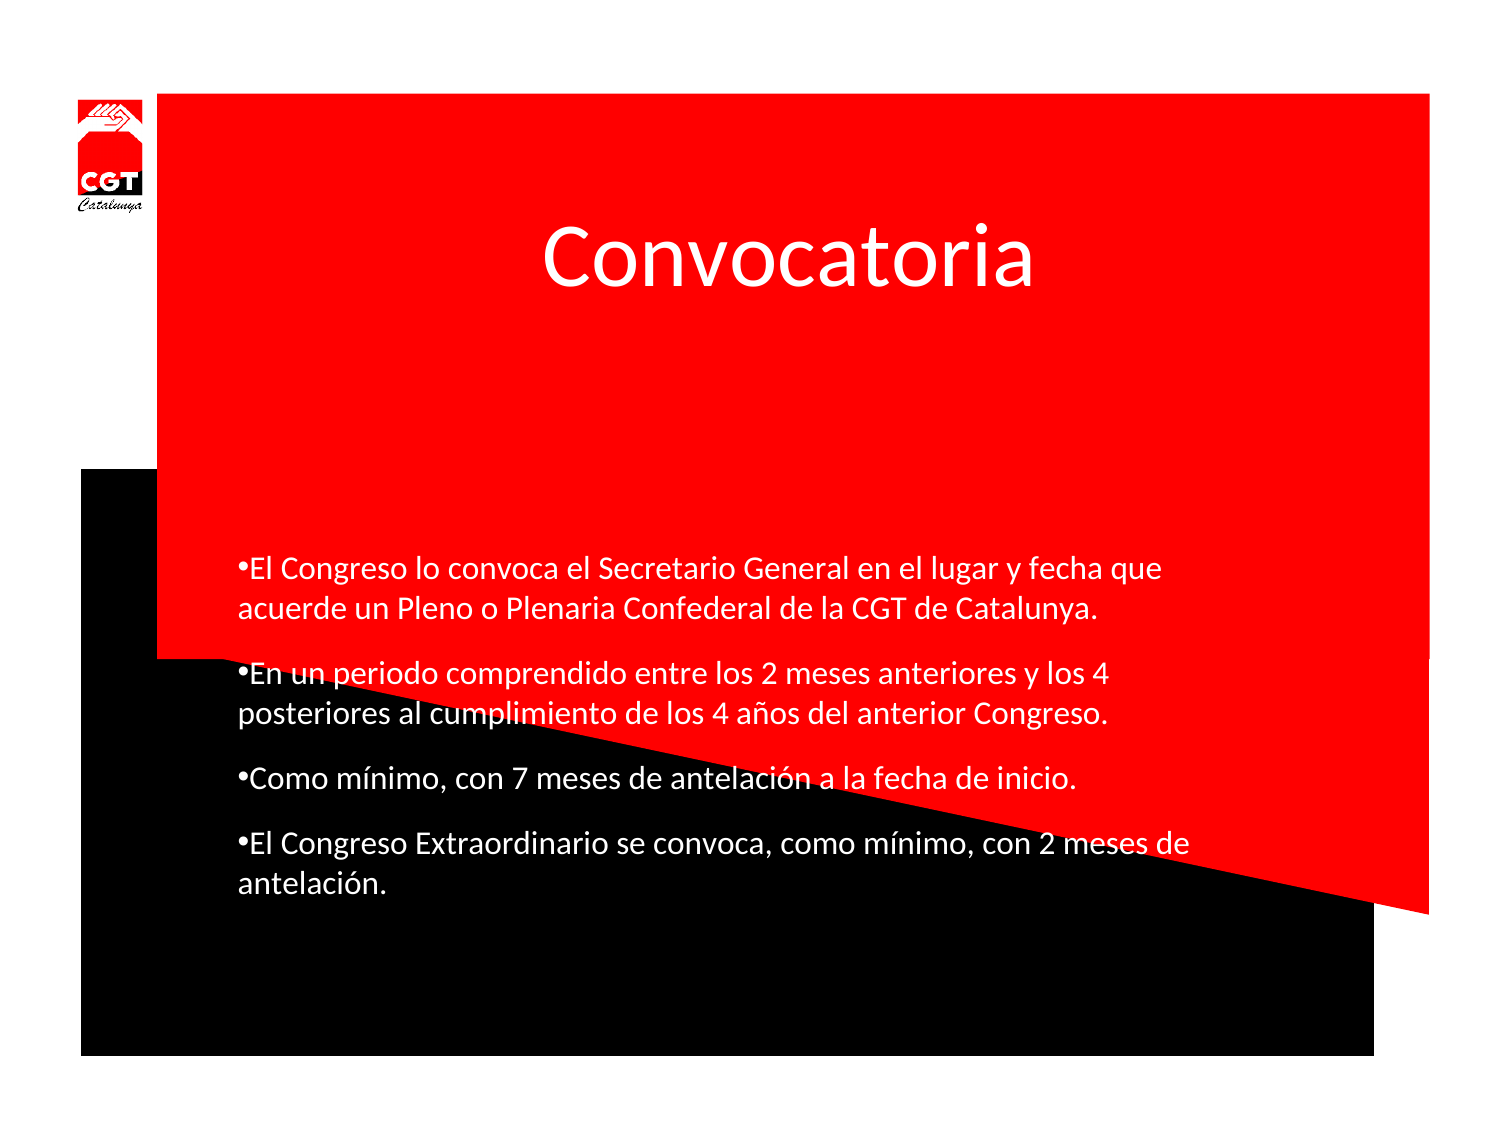

# Convocatoria
El Congreso lo convoca el Secretario General en el lugar y fecha que acuerde un Pleno o Plenaria Confederal de la CGT de Catalunya.
En un periodo comprendido entre los 2 meses anteriores y los 4 posteriores al cumplimiento de los 4 años del anterior Congreso.
Como mínimo, con 7 meses de antelación a la fecha de inicio.
El Congreso Extraordinario se convoca, como mínimo, con 2 meses de antelación.